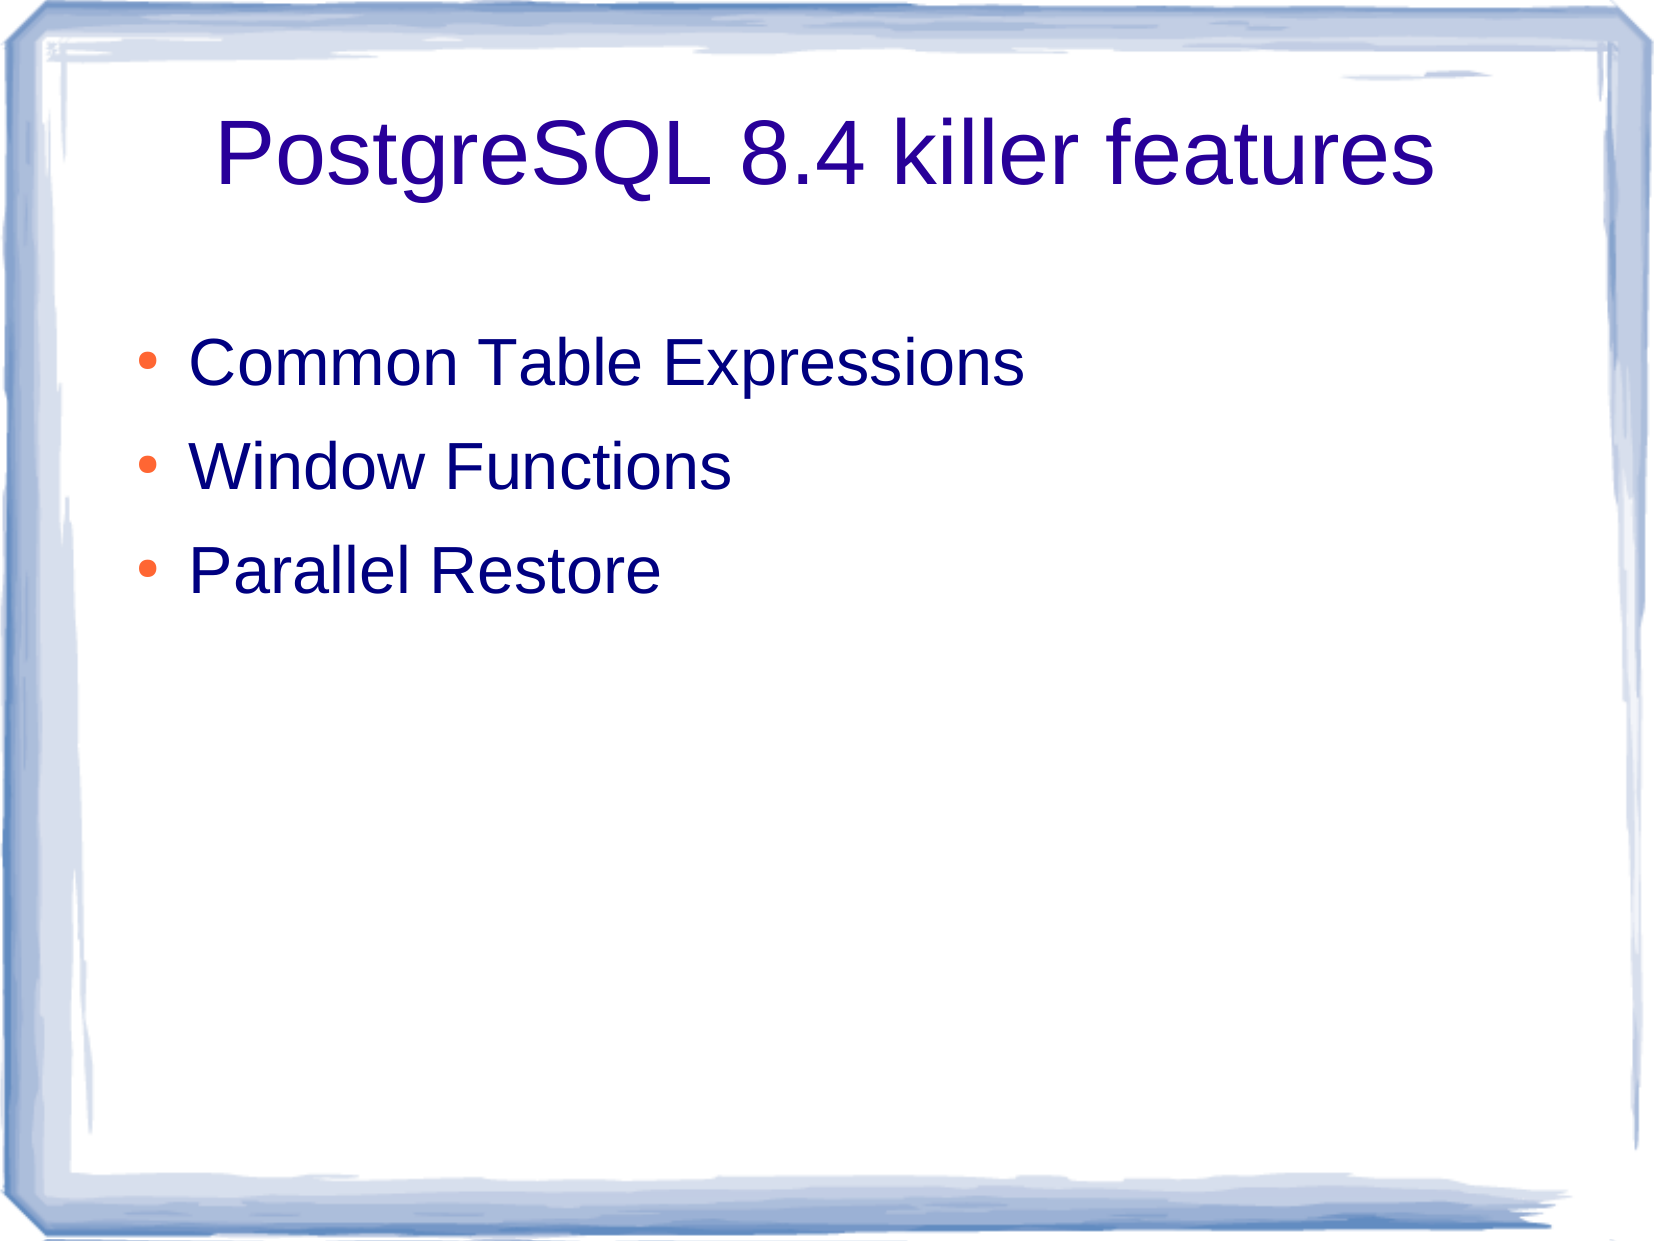

# PostgreSQL 8.4 killer features
Common Table Expressions
Window Functions
Parallel Restore